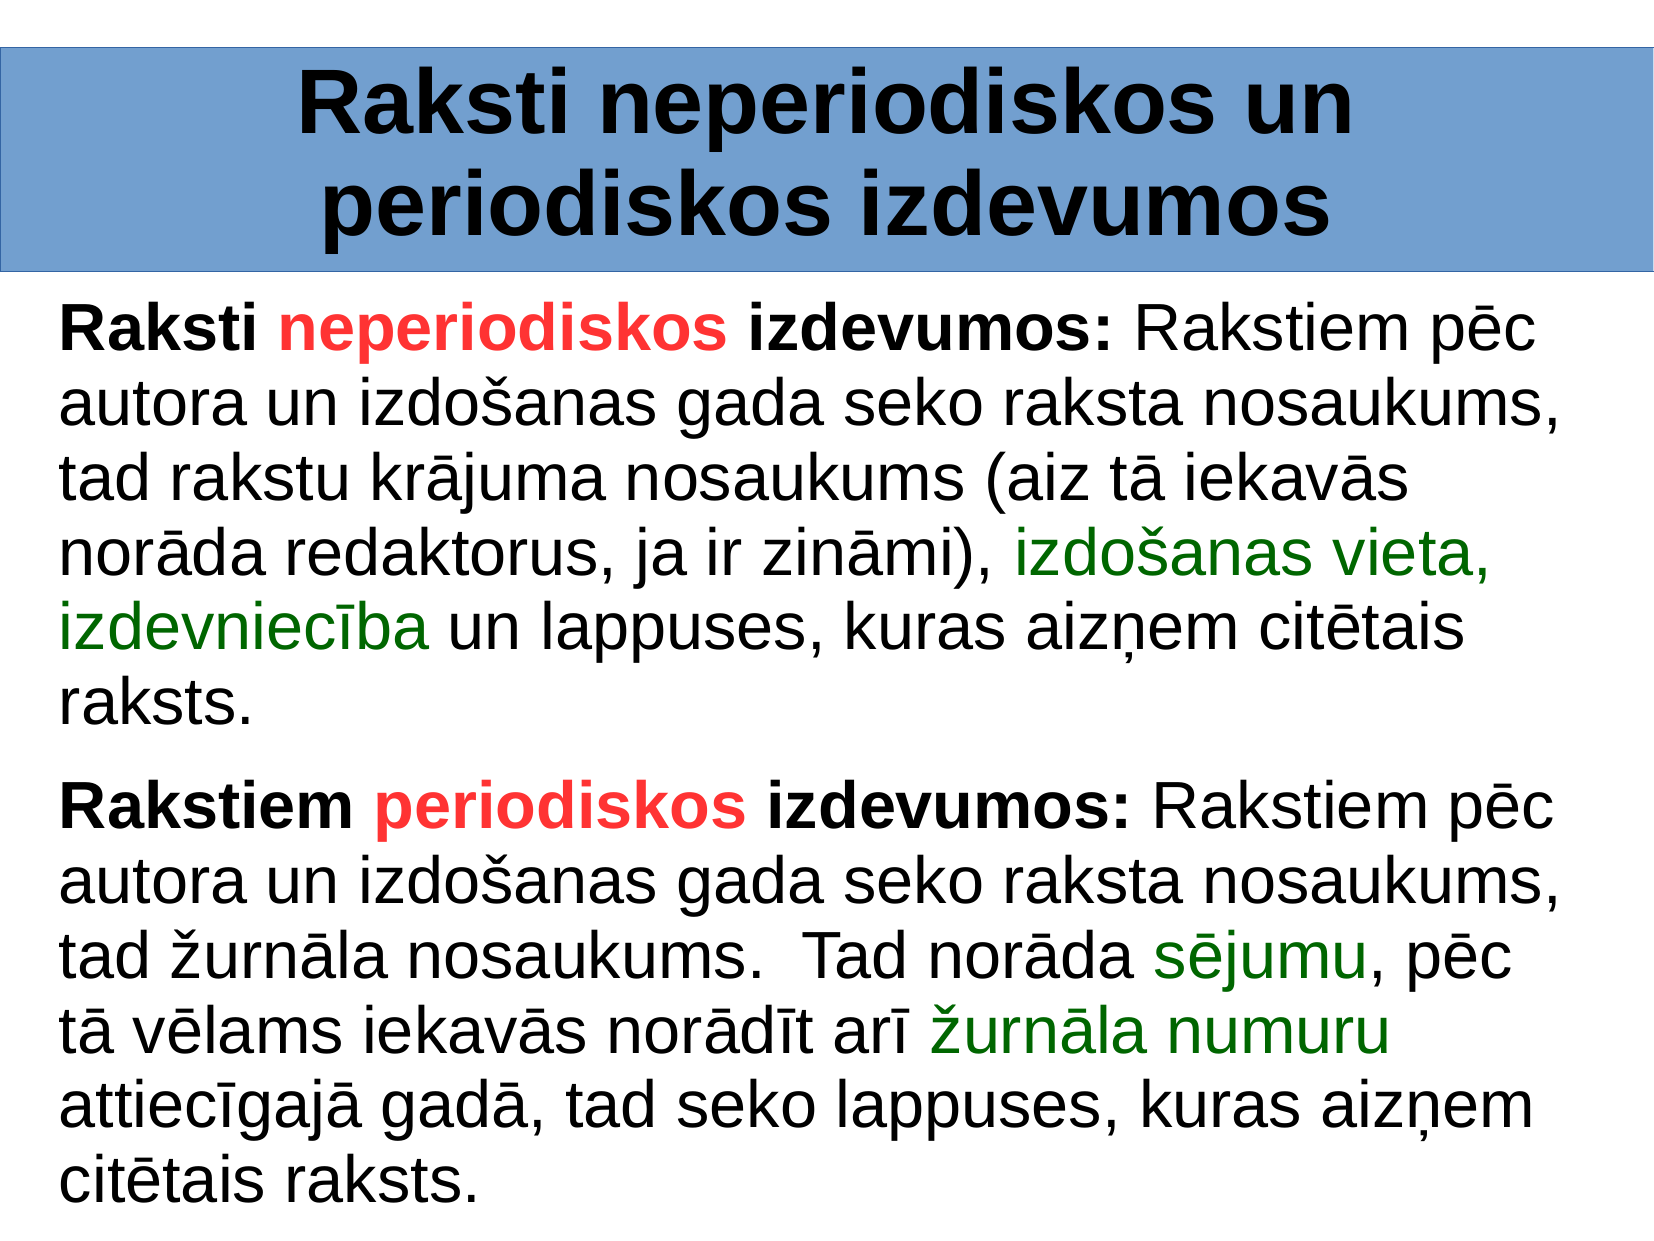

# Raksti neperiodiskos un periodiskos izdevumos
Raksti neperiodiskos izdevumos: Rakstiem pēc autora un izdošanas gada seko raksta nosaukums, tad rakstu krājuma nosaukums (aiz tā iekavās norāda redaktorus, ja ir zināmi), izdošanas vieta, izdevniecība un lappuses, kuras aizņem citētais raksts.
Rakstiem periodiskos izdevumos: Rakstiem pēc autora un izdošanas gada seko raksta nosaukums, tad žurnāla nosaukums. Tad norāda sējumu, pēc tā vēlams iekavās norādīt arī žurnāla numuru attiecīgajā gadā, tad seko lappuses, kuras aizņem citētais raksts.